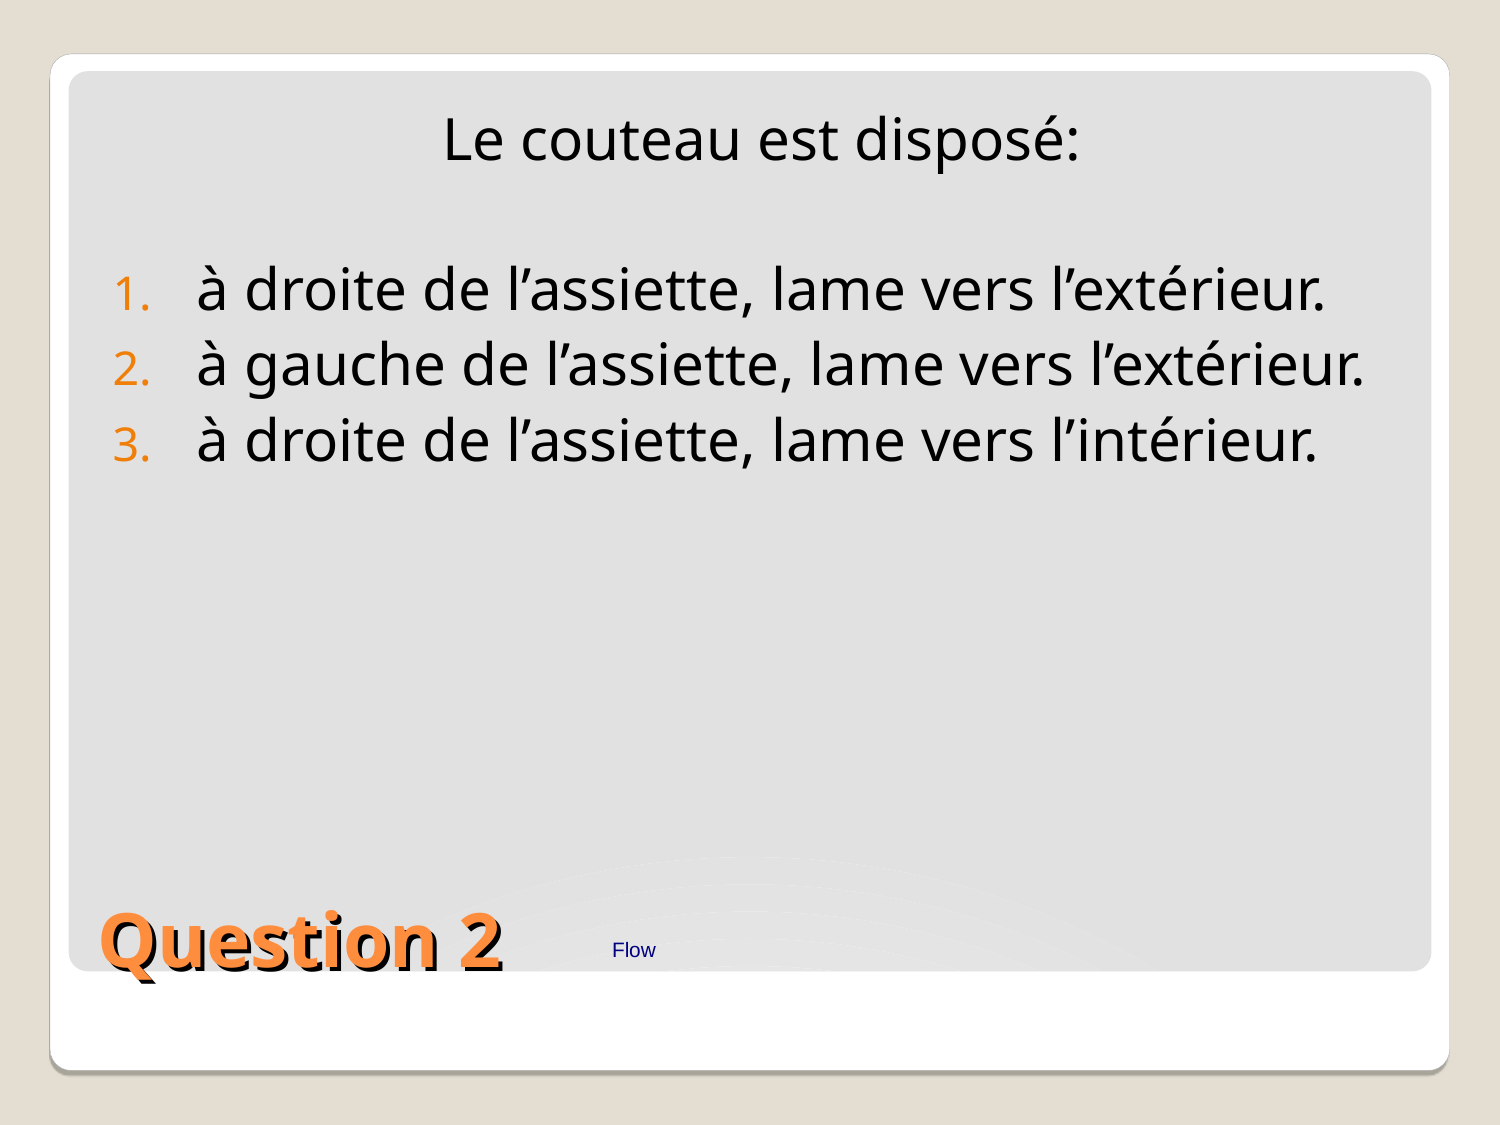

Le couteau est disposé:
à droite de l’assiette, lame vers l’extérieur.
à gauche de l’assiette, lame vers l’extérieur.
à droite de l’assiette, lame vers l’intérieur.
# Question 2
Flow